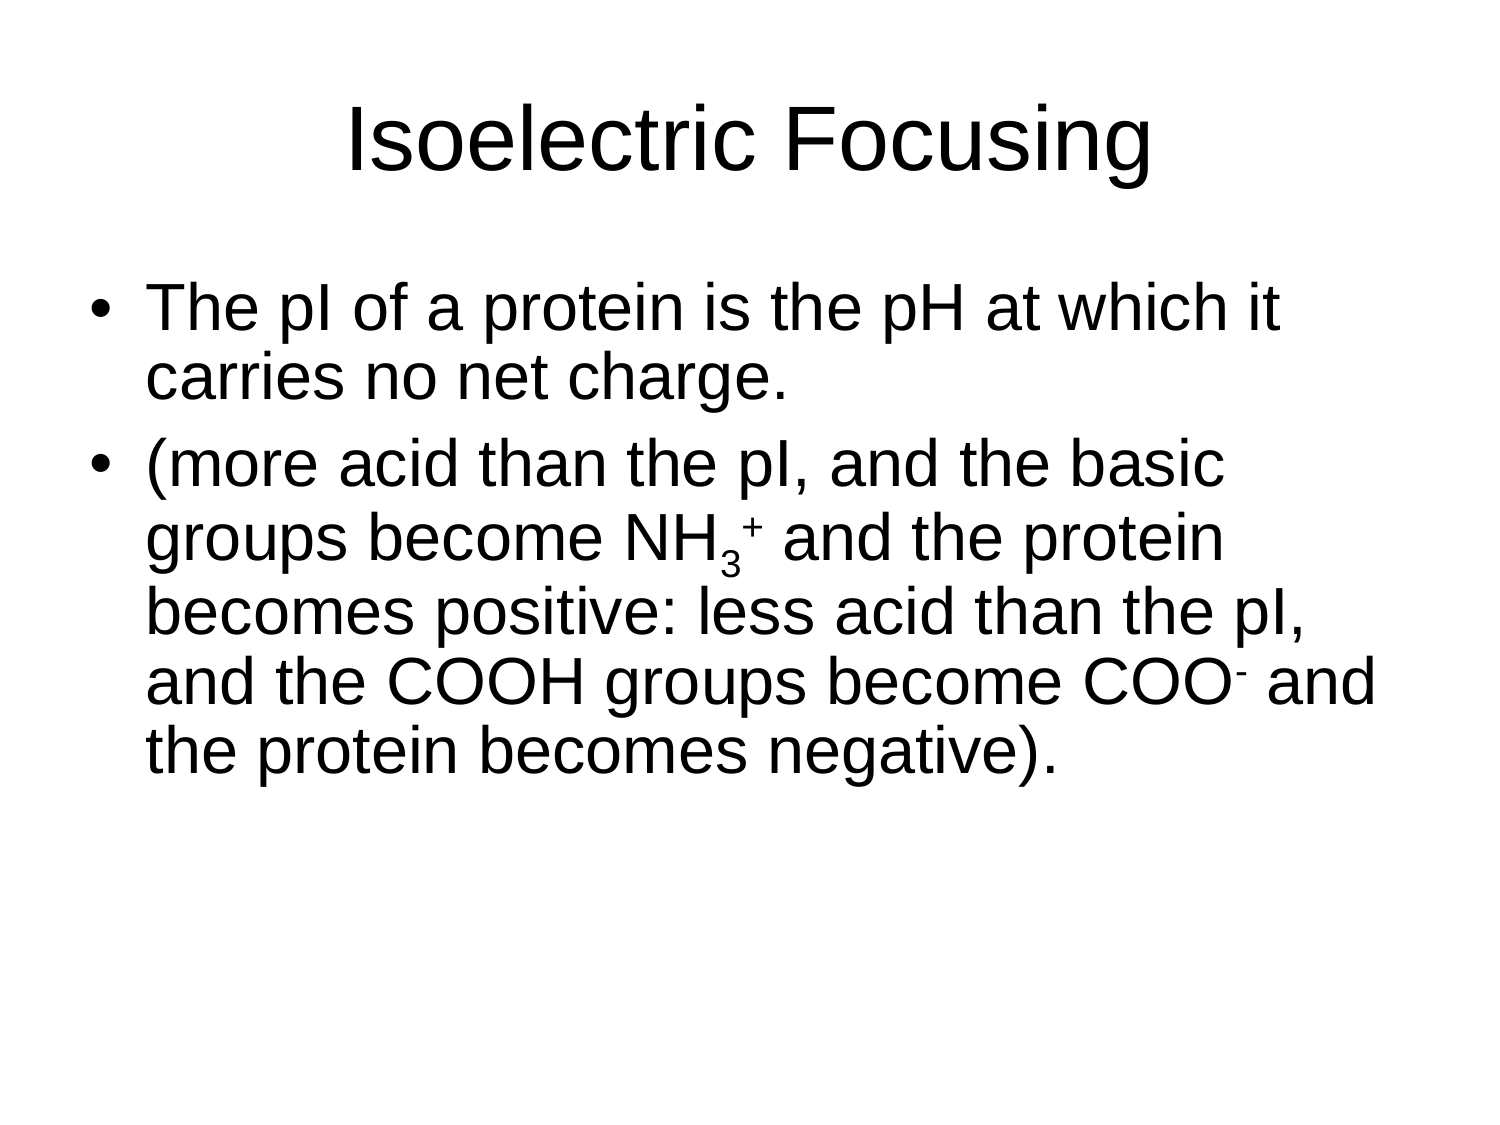

# Isoelectric Focusing
The pI of a protein is the pH at which it carries no net charge.
(more acid than the pI, and the basic groups become NH3+ and the protein becomes positive: less acid than the pI, and the COOH groups become COO- and the protein becomes negative).